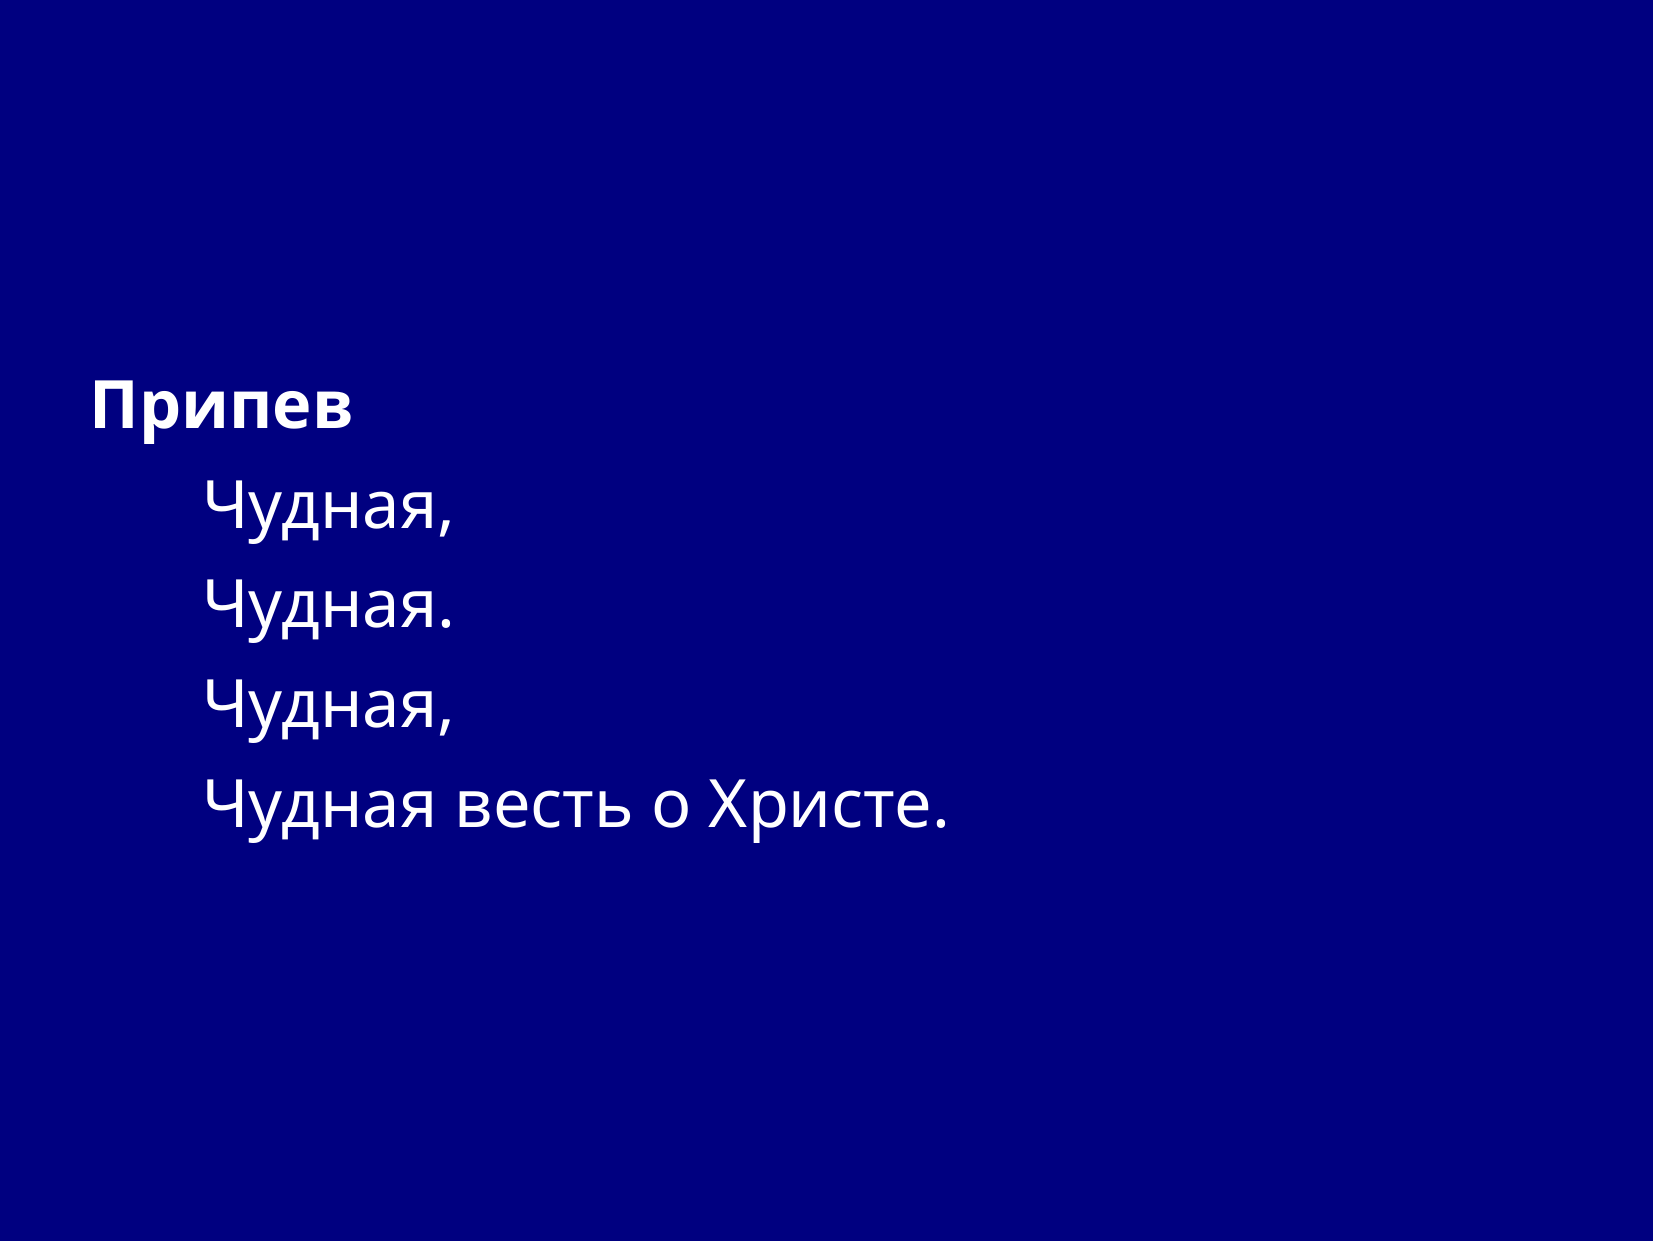

Припев
	Чудная,
	Чудная.
	Чудная,
	Чудная весть о Христе.